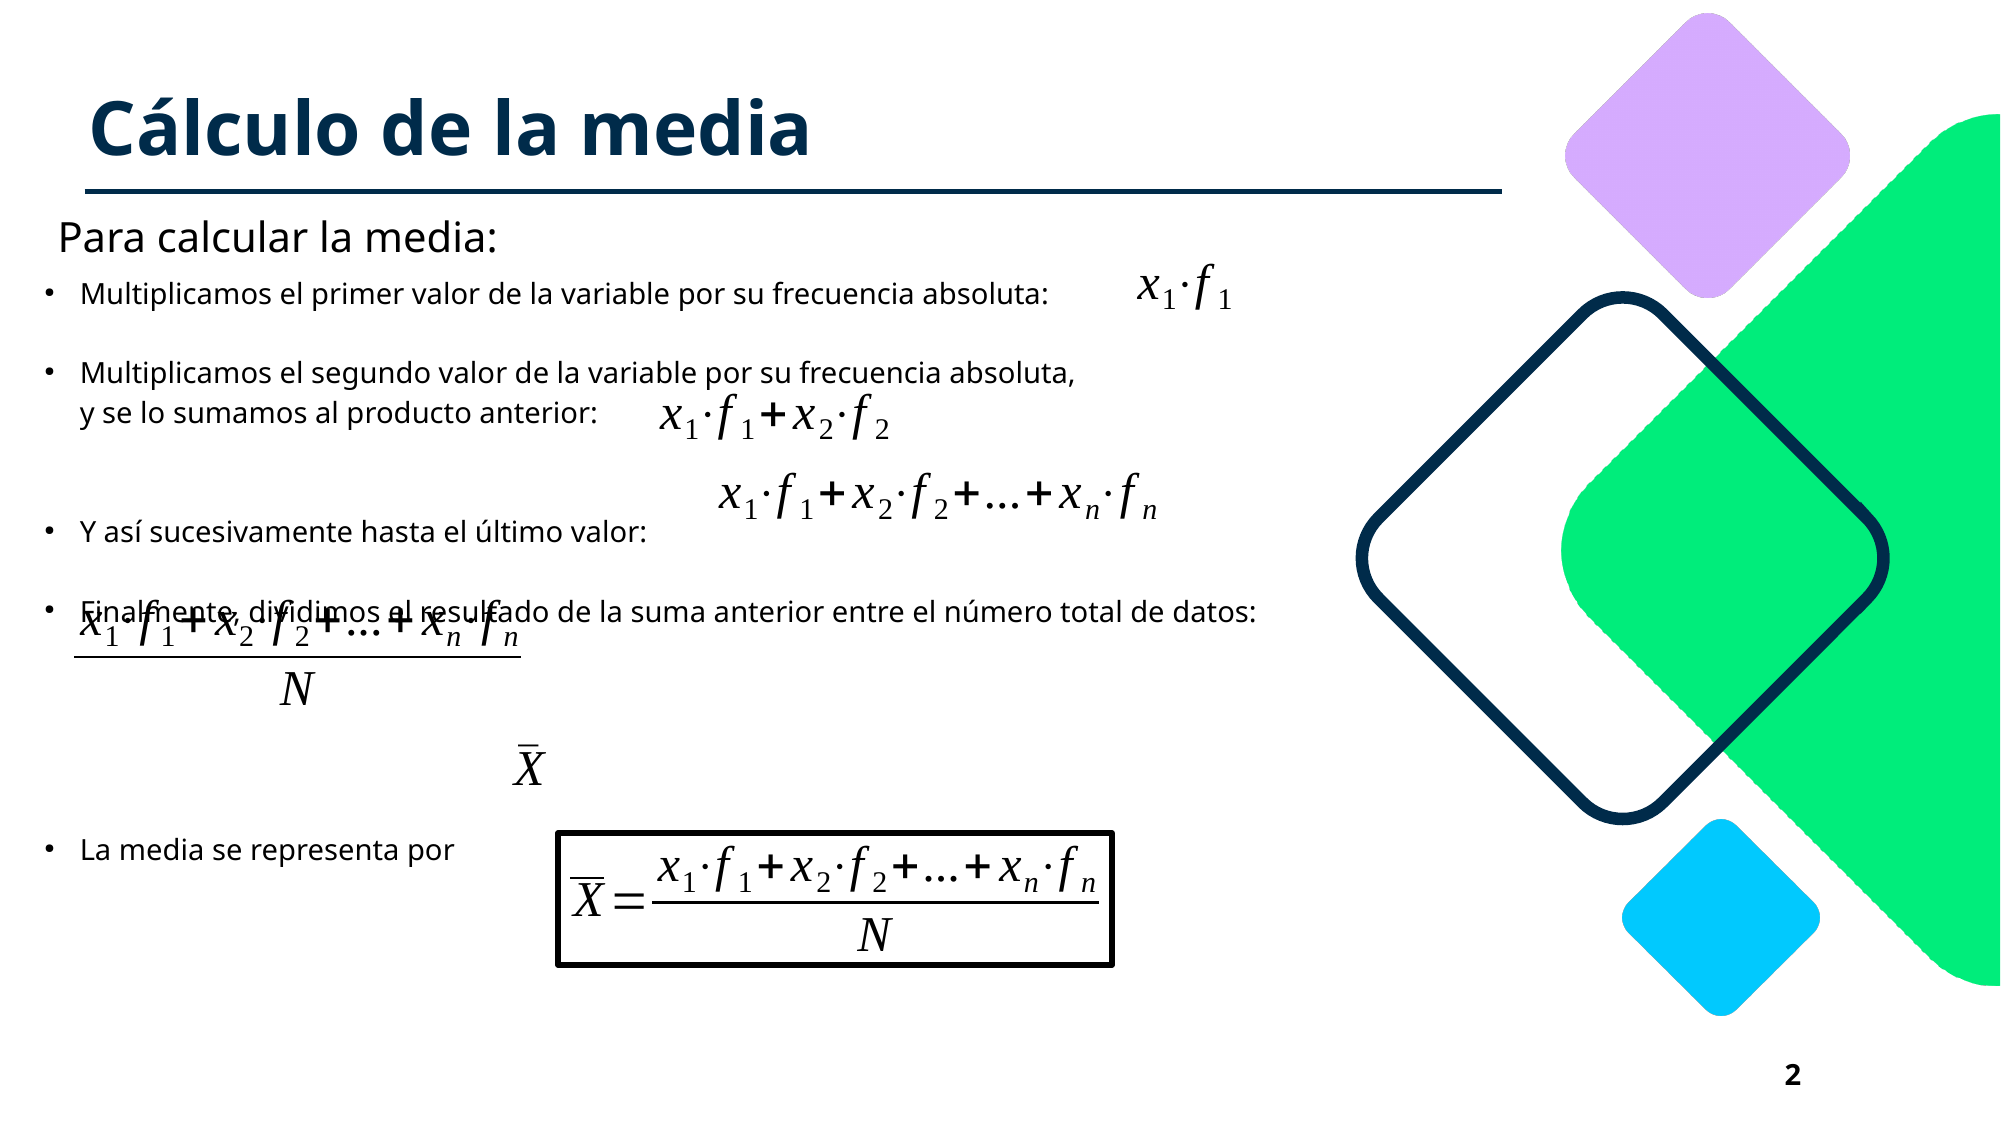

# Cálculo de la media
Para calcular la media:
Multiplicamos el primer valor de la variable por su frecuencia absoluta:
Multiplicamos el segundo valor de la variable por su frecuencia absoluta,
y se lo sumamos al producto anterior:
Y así sucesivamente hasta el último valor:
Finalmente, dividimos el resultado de la suma anterior entre el número total de datos:
La media se representa por